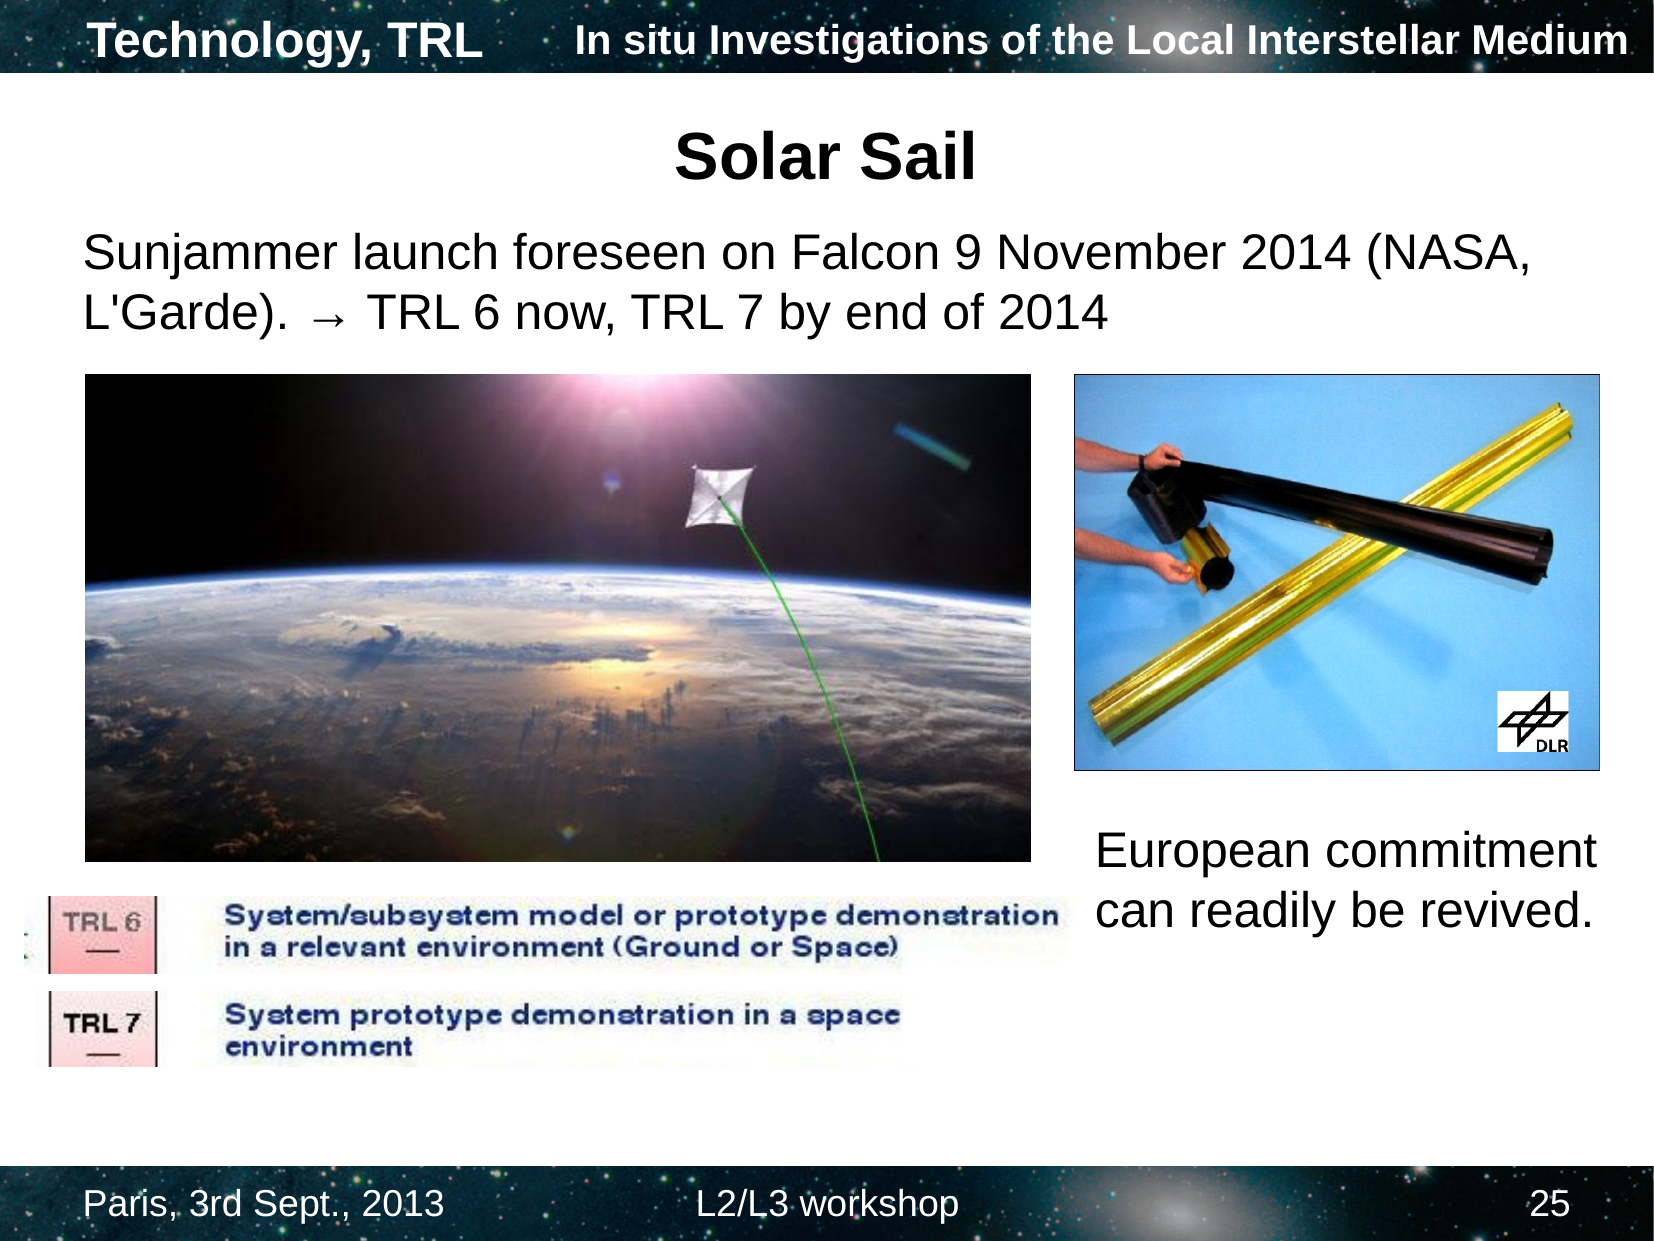

Technology, TRL
Solar Sail
Sunjammer launch foreseen on Falcon 9 November 2014 (NASA, L'Garde). → TRL 6 now, TRL 7 by end of 2014
European commitment can readily be revived.